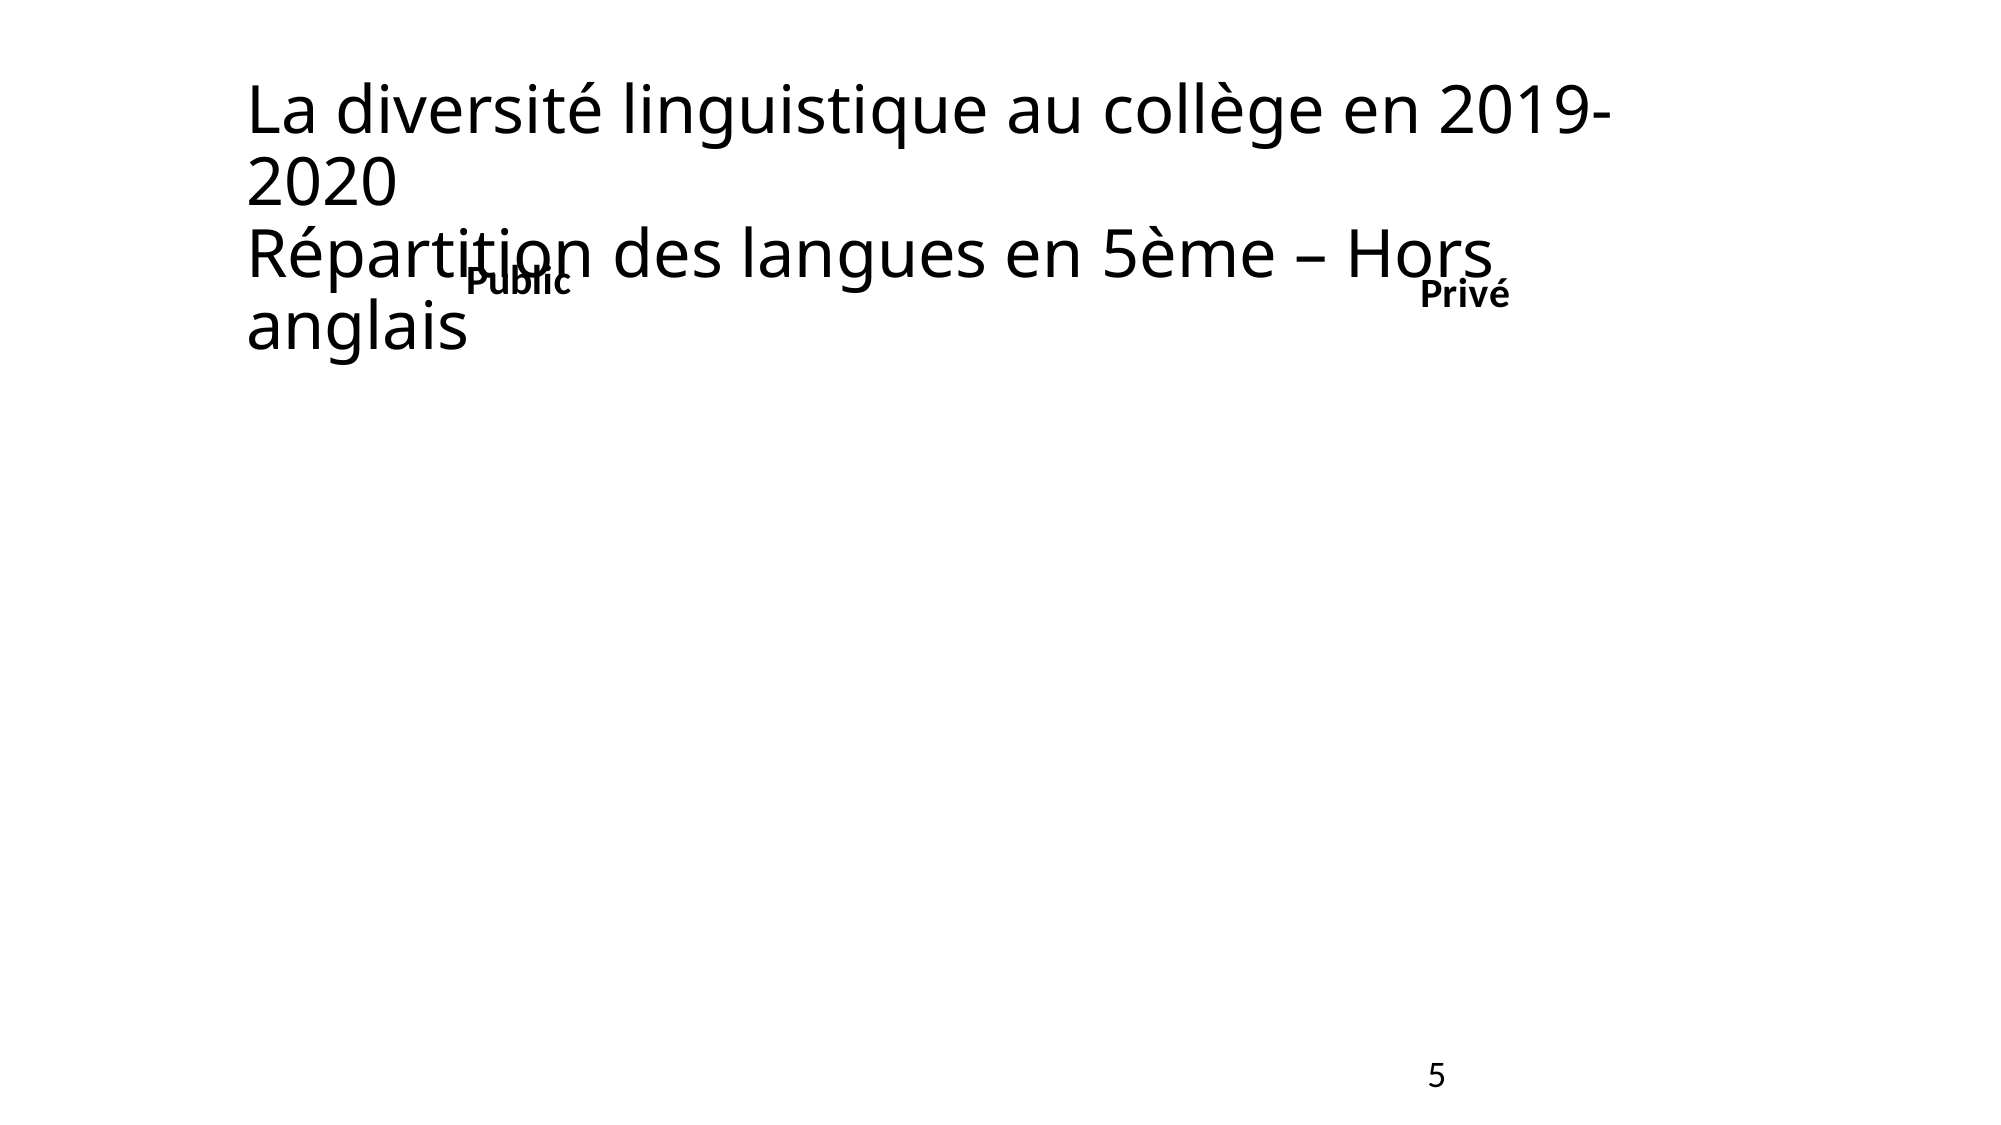

# La diversité linguistique au collège en 2019-2020 Répartition des langues en 5ème – Hors anglais
### Chart: Public
| Category | |
|---|---|
### Chart: Privé
| Category | |